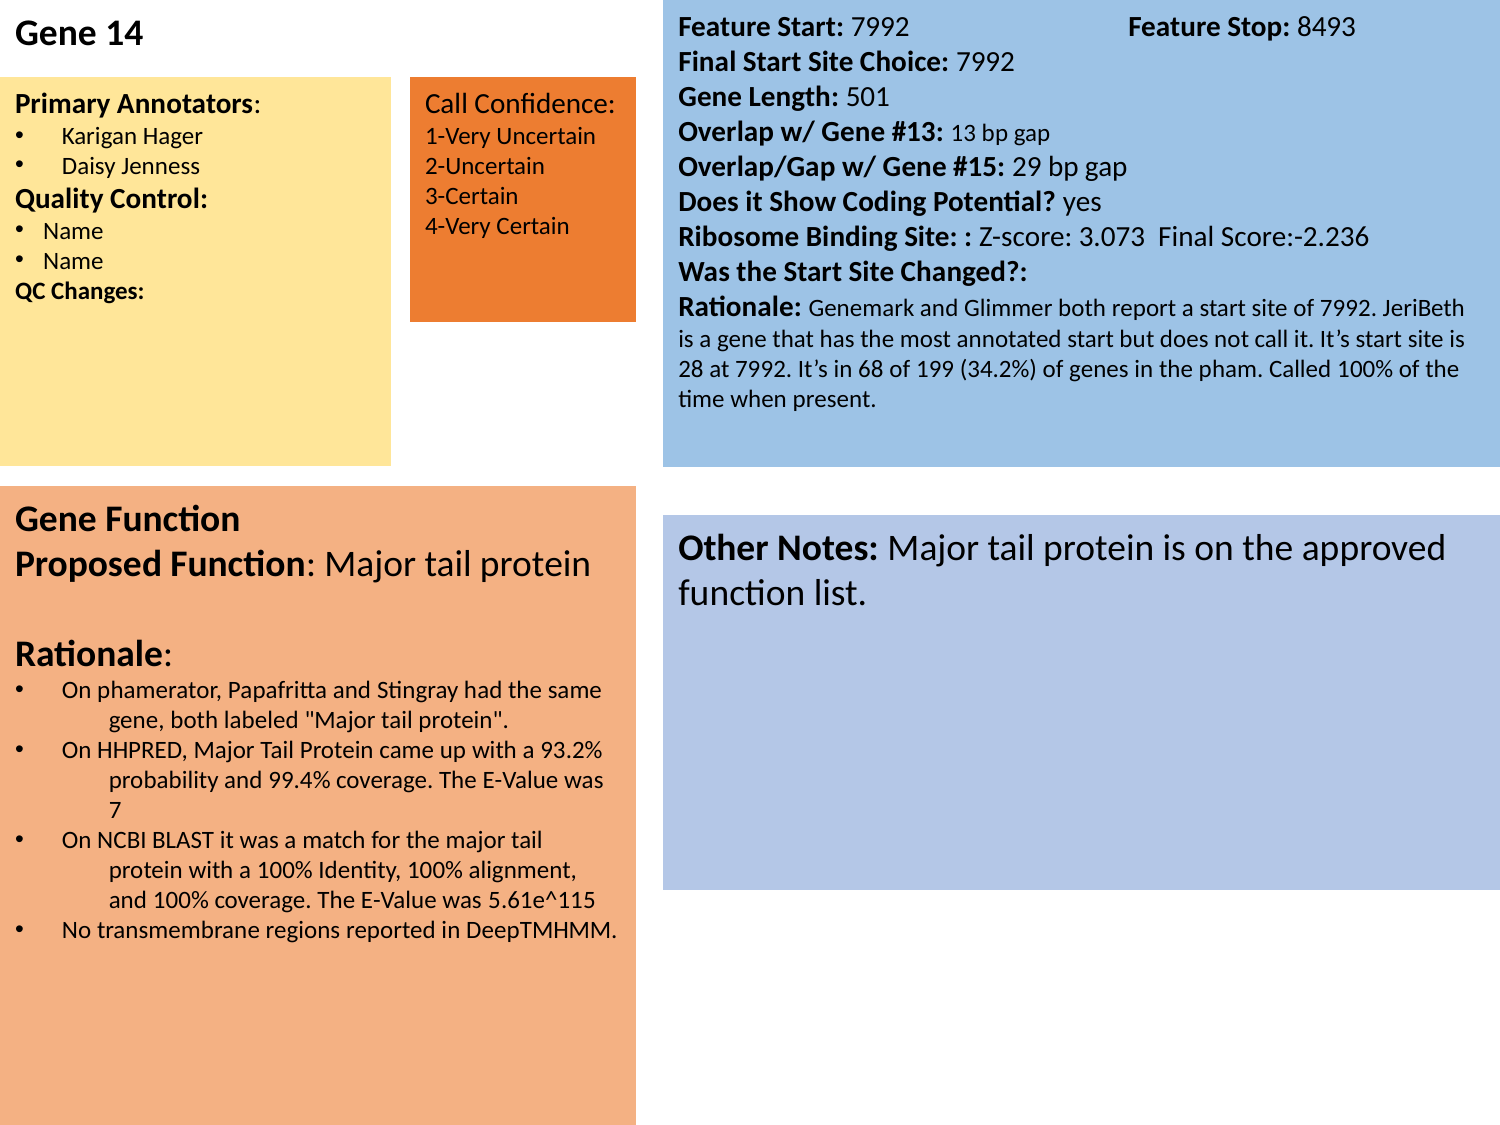

Gene 14
Feature Start: 7992			Feature Stop: 8493
Final Start Site Choice: 7992
Gene Length: 501
Overlap w/ Gene #13: 13 bp gap
Overlap/Gap w/ Gene #15: 29 bp gap
Does it Show Coding Potential? yes
Ribosome Binding Site: : Z-score: 3.073 Final Score:-2.236
Was the Start Site Changed?:
Rationale: Genemark and Glimmer both report a start site of 7992. JeriBeth is a gene that has the most annotated start but does not call it. It’s start site is 28 at 7992. It’s in 68 of 199 (34.2%) of genes in the pham. Called 100% of the time when present.
Primary Annotators:
Karigan Hager
Daisy Jenness
Quality Control:
Name
Name
QC Changes:
Call Confidence:
1-Very Uncertain
2-Uncertain
3-Certain
4-Very Certain
Gene Function
Proposed Function: Major tail protein
Rationale:
On phamerator, Papafritta and Stingray had the same gene, both labeled "Major tail protein".
On HHPRED, Major Tail Protein came up with a 93.2% probability and 99.4% coverage. The E-Value was 7
On NCBI BLAST it was a match for the major tail protein with a 100% Identity, 100% alignment, and 100% coverage. The E-Value was 5.61e^115
No transmembrane regions reported in DeepTMHMM.
Other Notes: Major tail protein is on the approved function list.